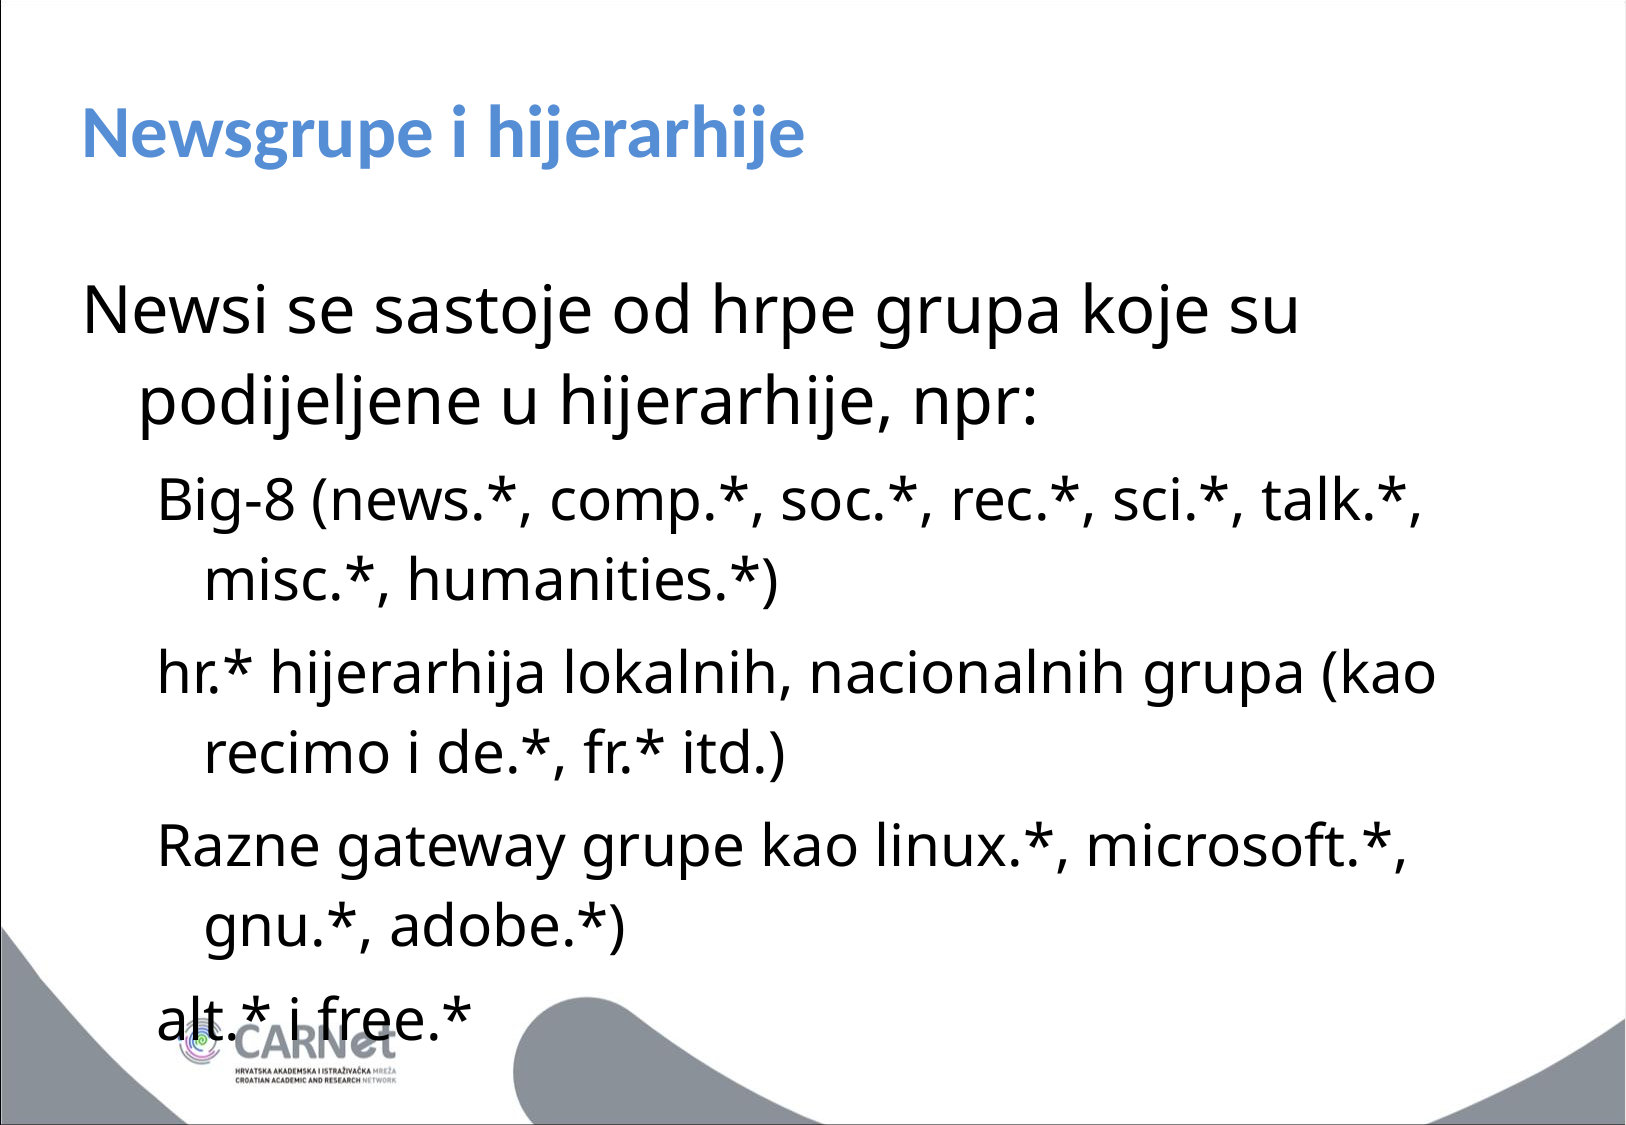

# Newsgrupe i hijerarhije
Newsi se sastoje od hrpe grupa koje su podijeljene u hijerarhije, npr:
Big-8 (news.*, comp.*, soc.*, rec.*, sci.*, talk.*, misc.*, humanities.*)
hr.* hijerarhija lokalnih, nacionalnih grupa (kao recimo i de.*, fr.* itd.)
Razne gateway grupe kao linux.*, microsoft.*, gnu.*, adobe.*)
alt.* i free.*